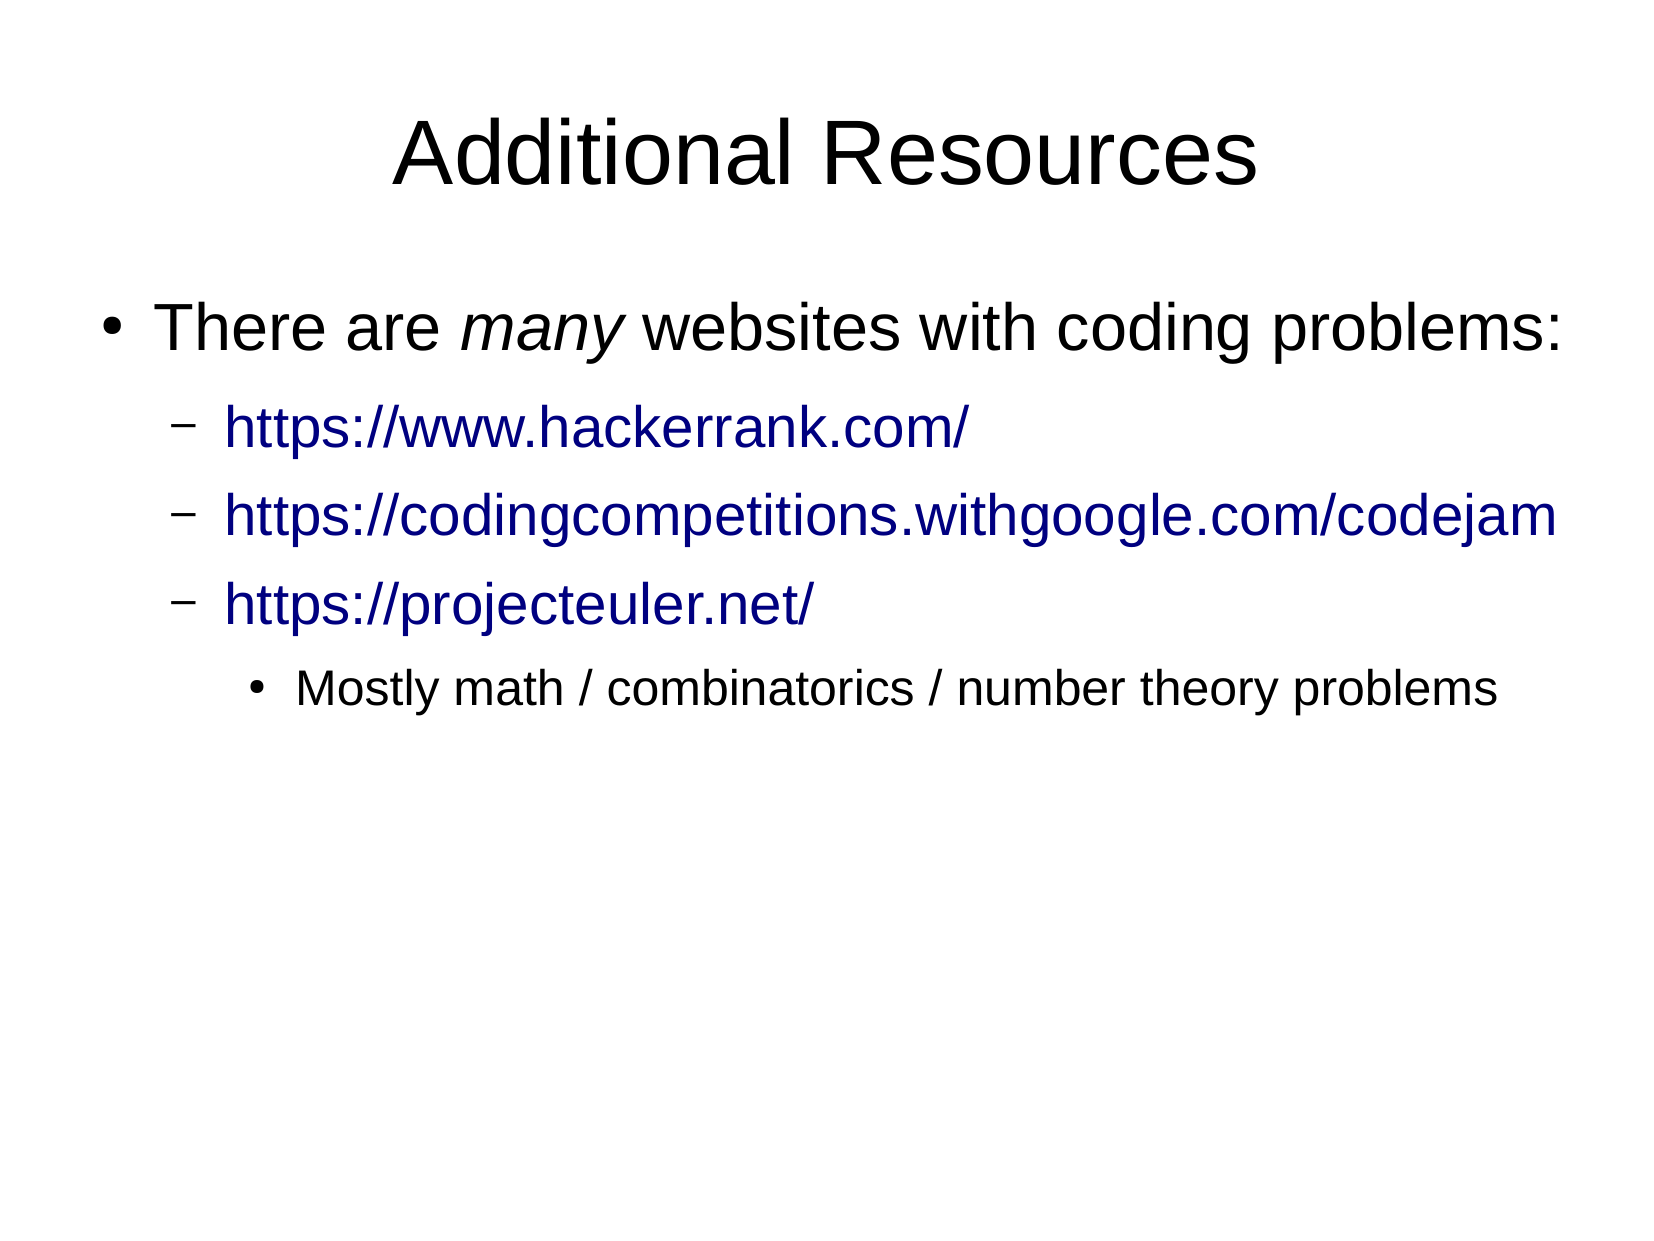

# Additional Resources
There are many websites with coding problems:
https://www.hackerrank.com/
https://codingcompetitions.withgoogle.com/codejam
https://projecteuler.net/
Mostly math / combinatorics / number theory problems